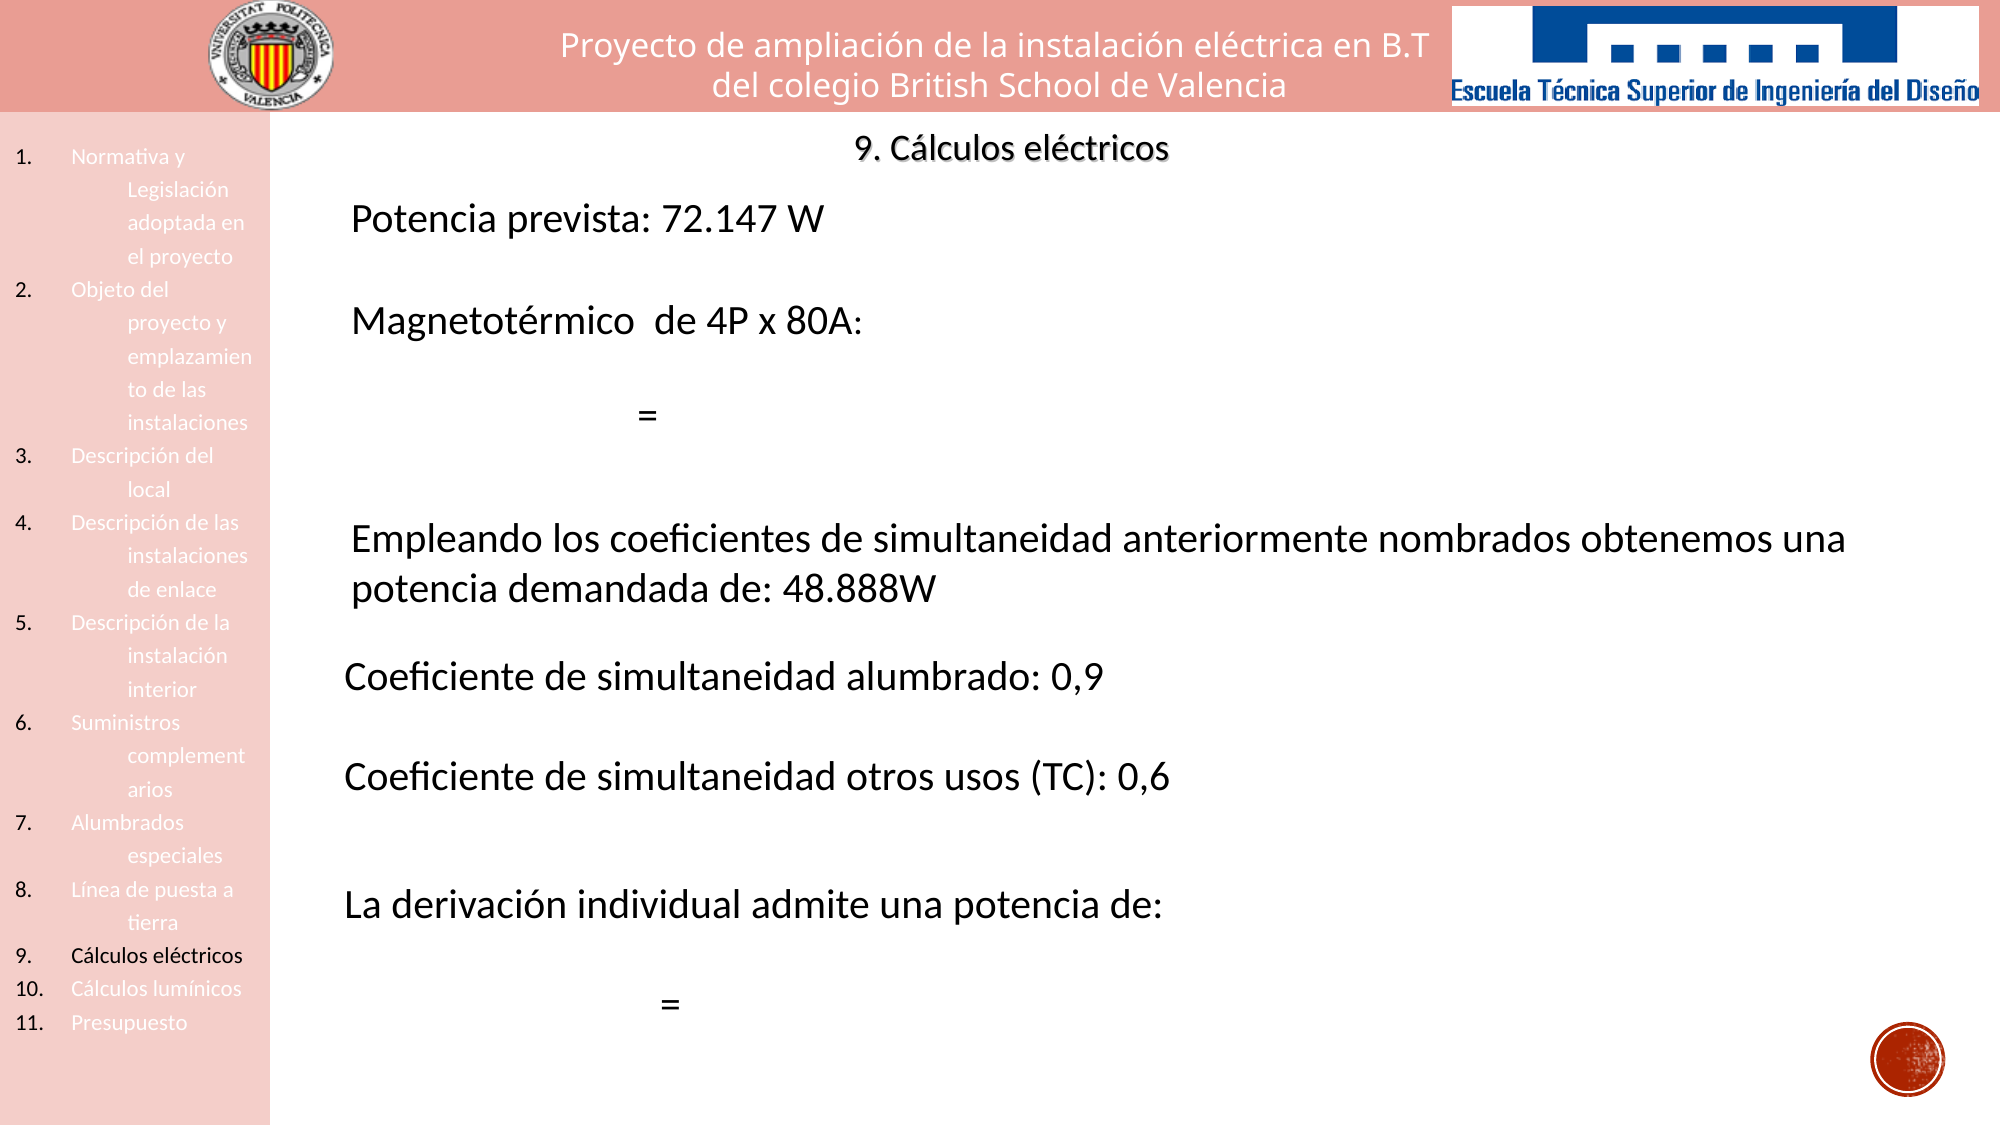

Proyecto de ampliación de la instalación eléctrica en B.T
del colegio British School de Valencia
Normativa y Legislación adoptada en el proyecto
Objeto del proyecto y emplazamiento de las instalaciones
Descripción del local
Descripción de las instalaciones de enlace
Descripción de la instalación interior
Suministros complementarios
Alumbrados especiales
Línea de puesta a tierra
Cálculos eléctricos
Cálculos lumínicos
Presupuesto
9. Cálculos eléctricos
Potencia prevista: 72.147 W
Magnetotérmico de 4P x 80A:
=
Empleando los coeficientes de simultaneidad anteriormente nombrados obtenemos una potencia demandada de: 48.888W
Coeficiente de simultaneidad alumbrado: 0,9
Coeficiente de simultaneidad otros usos (TC): 0,6
La derivación individual admite una potencia de:
=